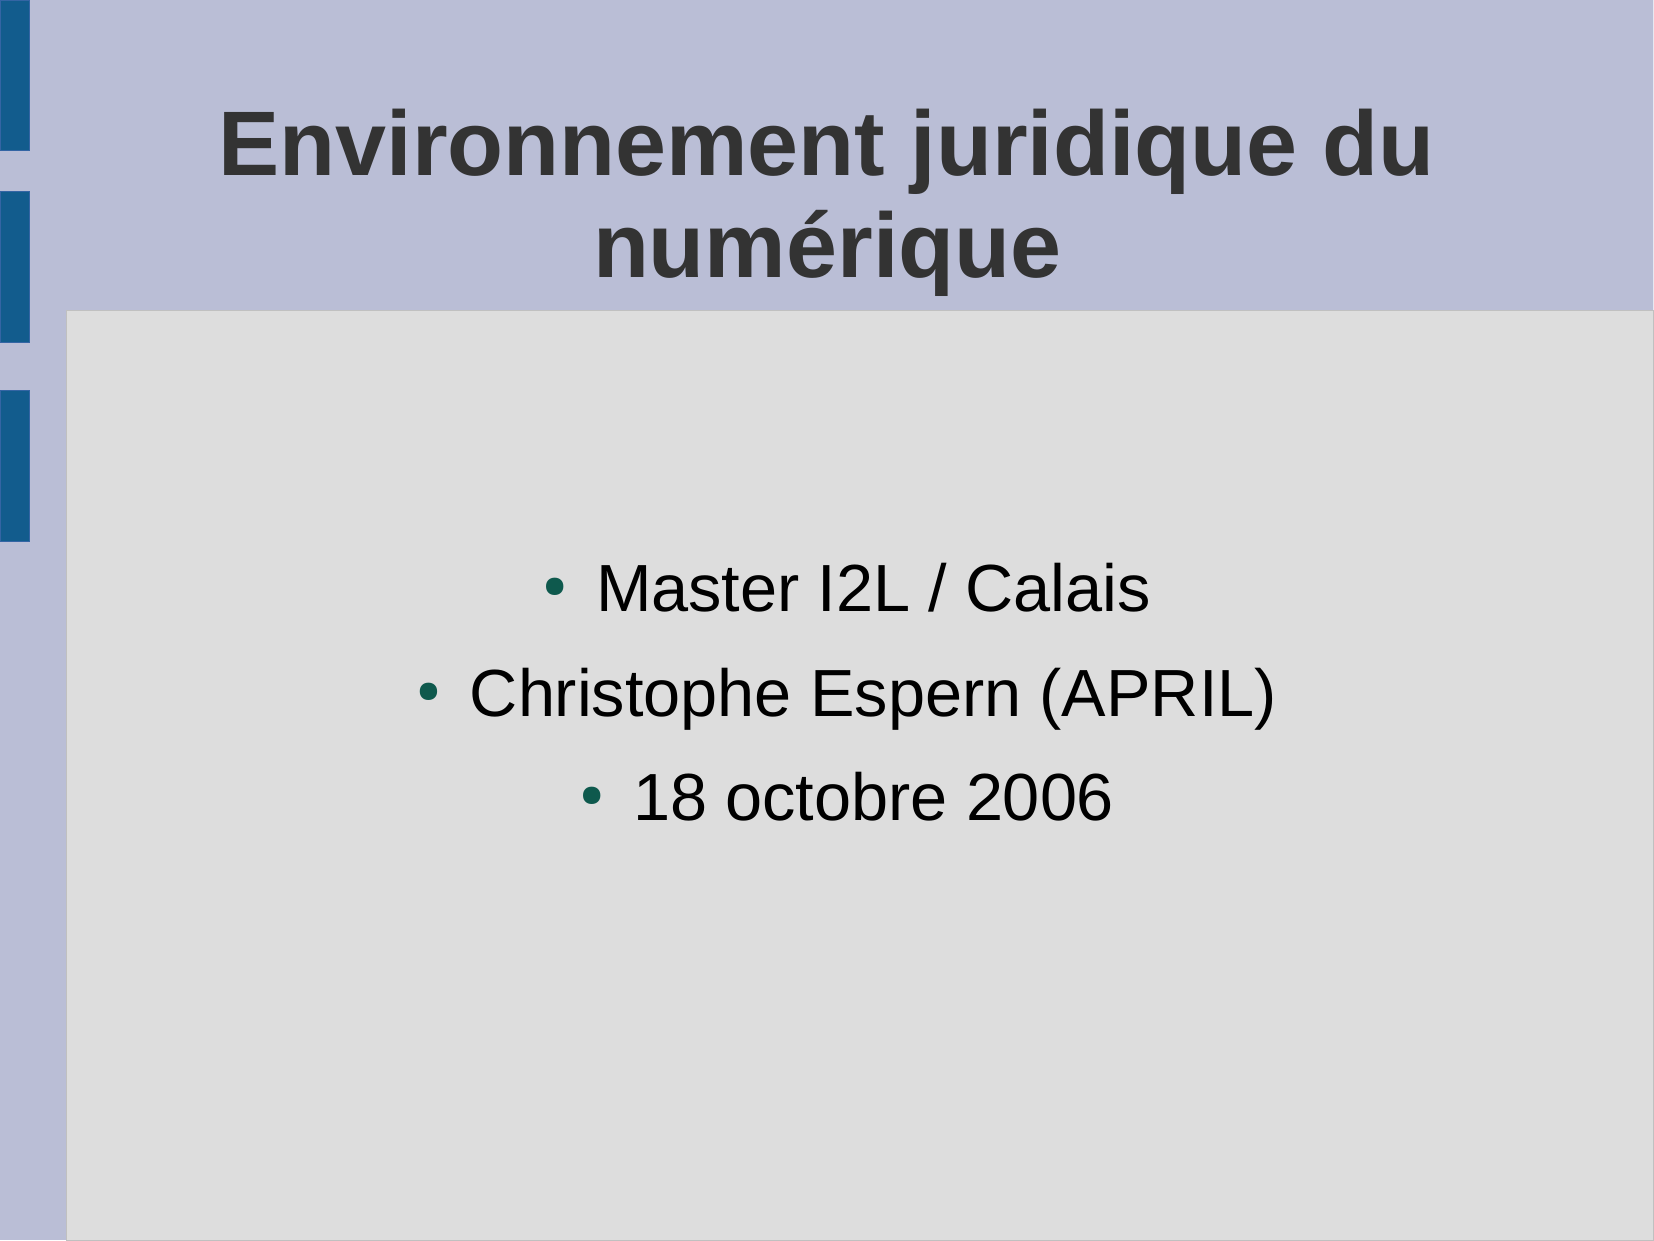

# Environnement juridique du numérique
Master I2L / Calais
Christophe Espern (APRIL)
18 octobre 2006